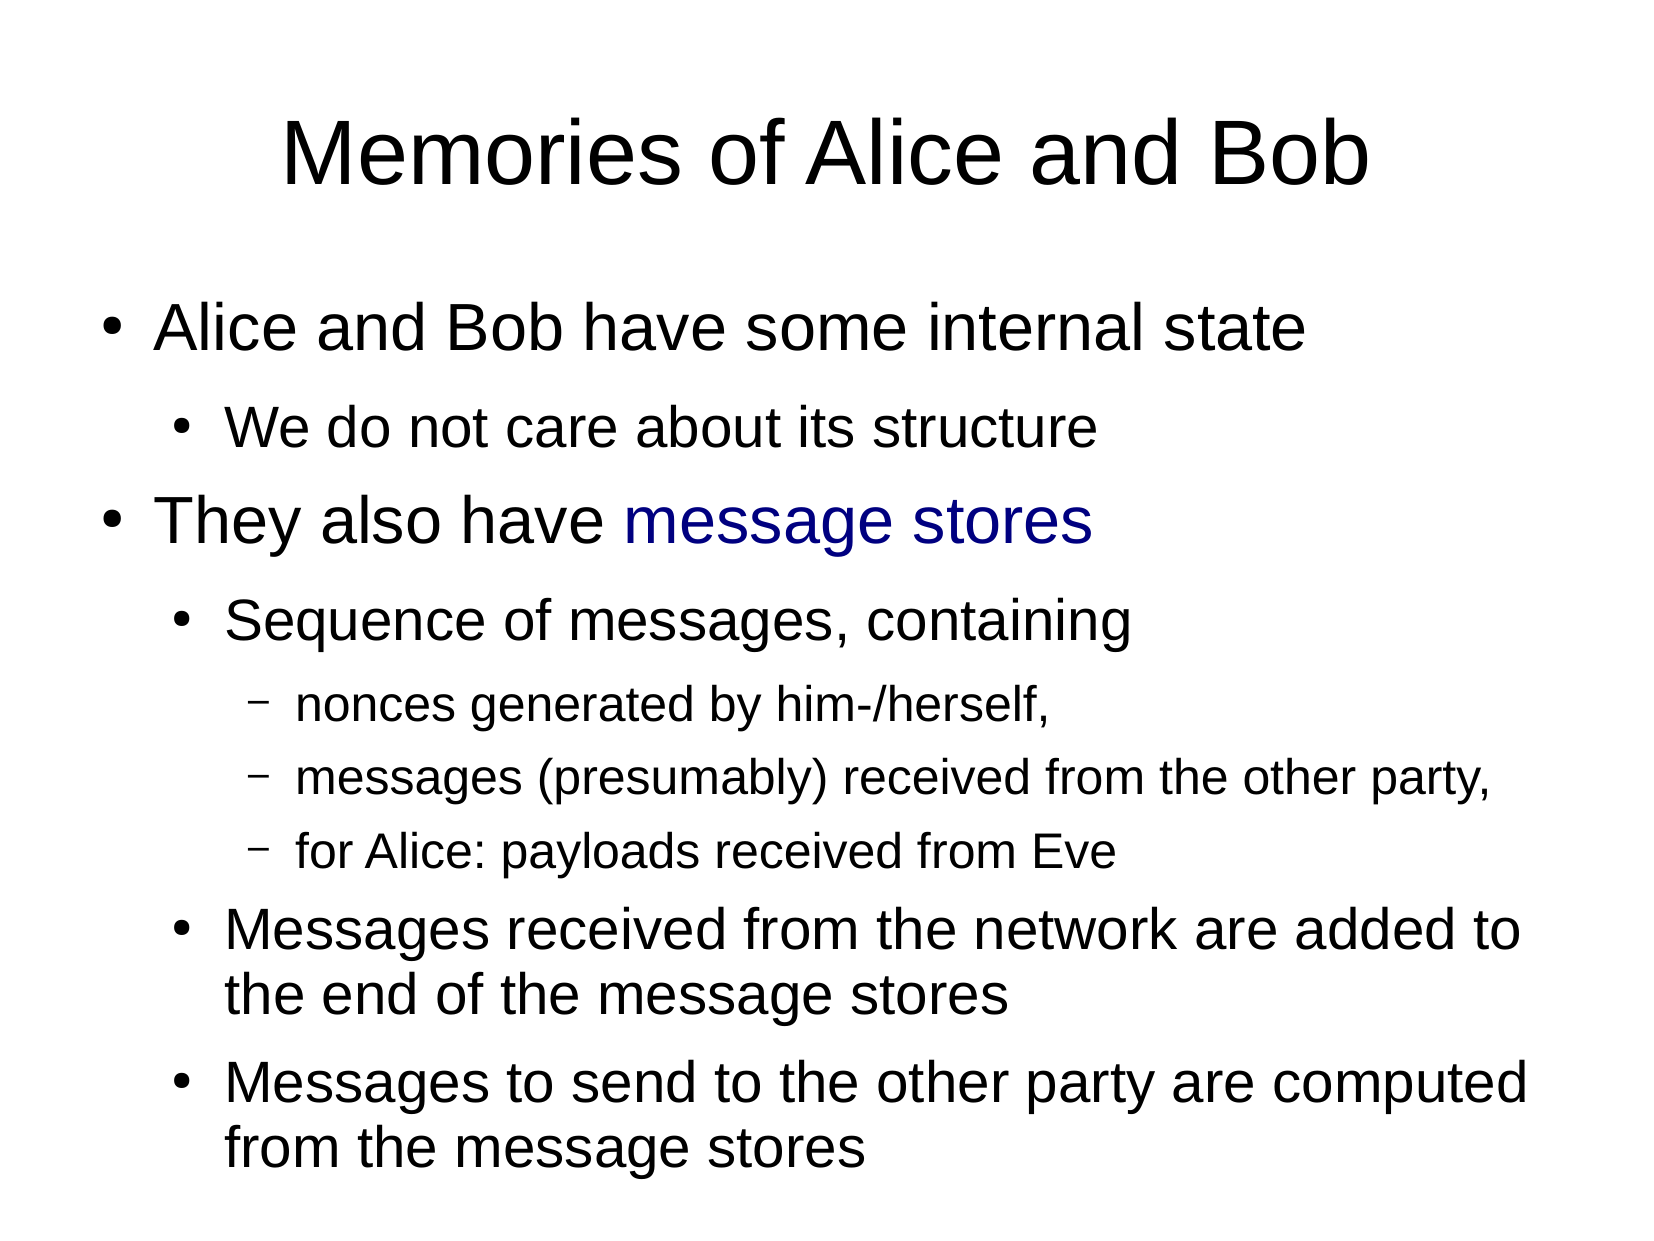

# Memories of Alice and Bob
Alice and Bob have some internal state
We do not care about its structure
They also have message stores
Sequence of messages, containing
nonces generated by him-/herself,
messages (presumably) received from the other party,
for Alice: payloads received from Eve
Messages received from the network are added to the end of the message stores
Messages to send to the other party are computed from the message stores